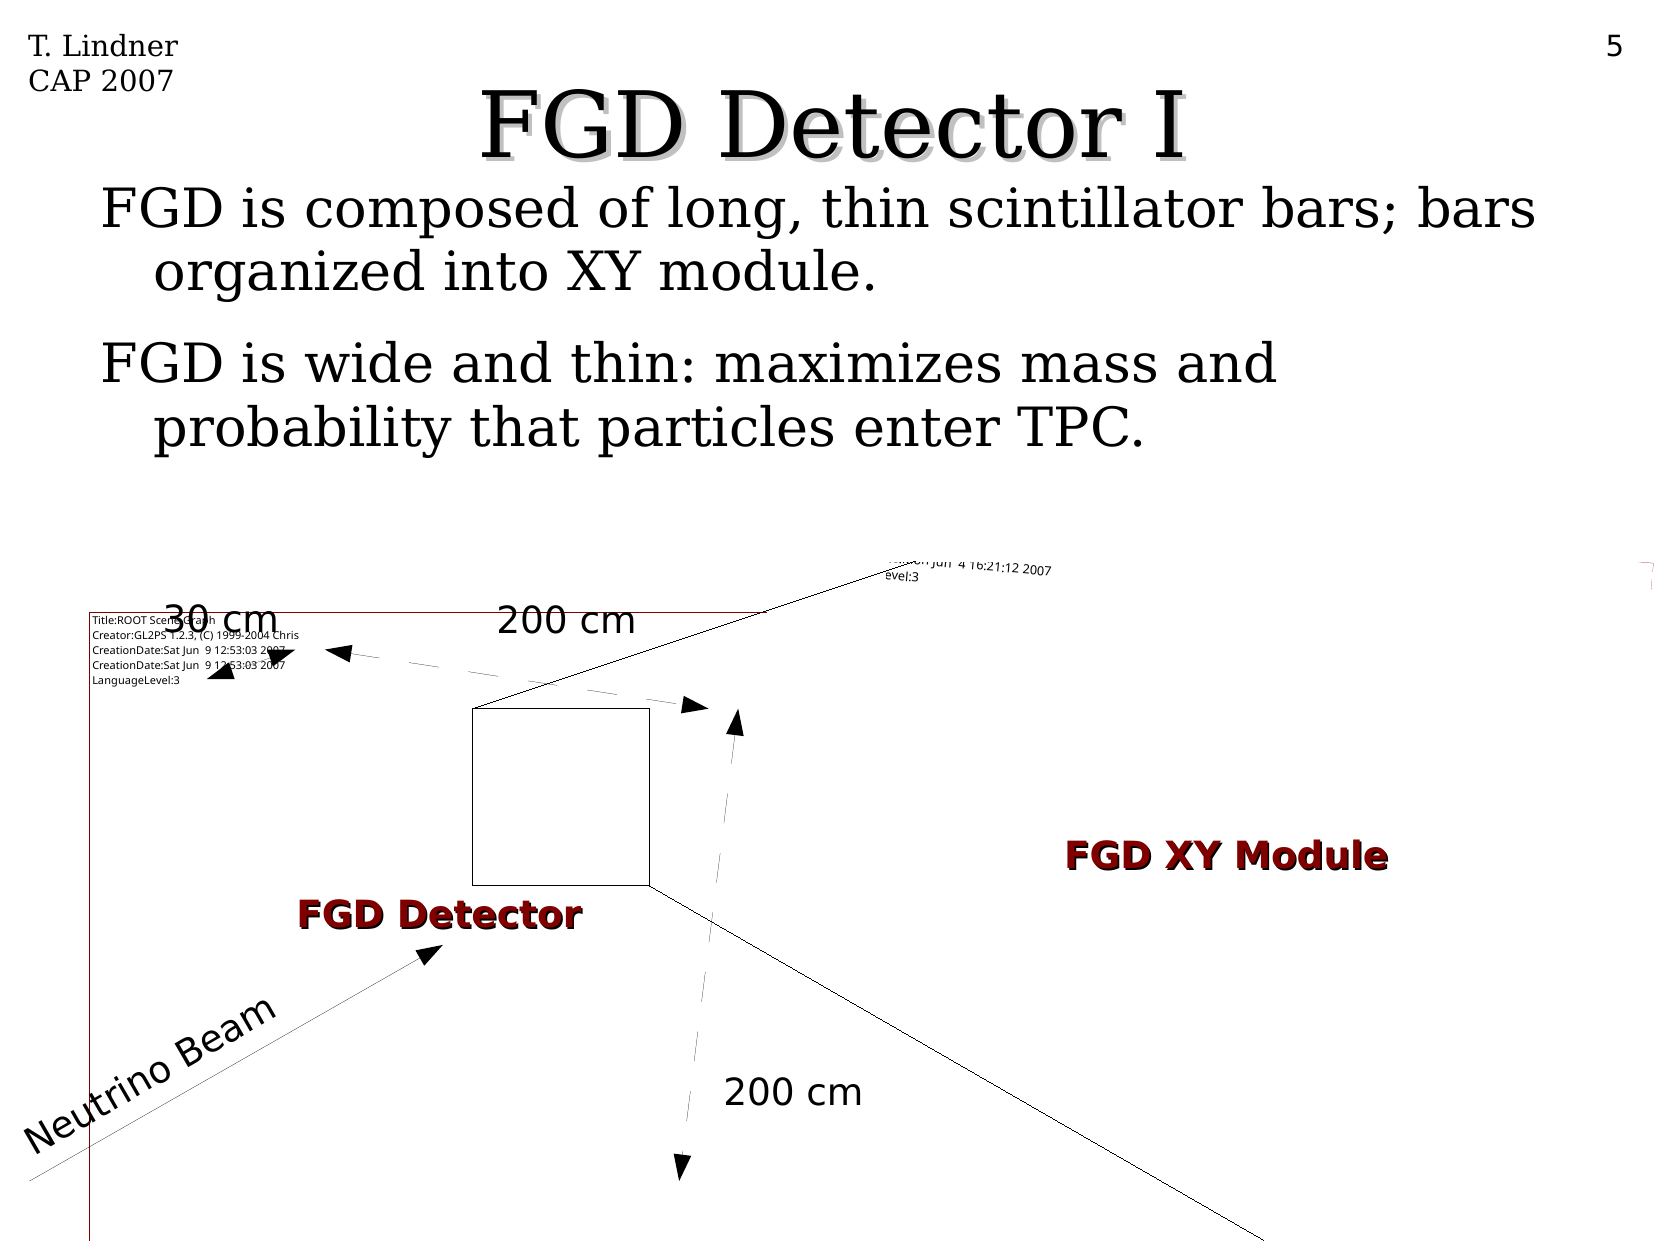

# FGD Detector I
5
FGD is composed of long, thin scintillator bars; bars organized into XY module.
FGD is wide and thin: maximizes mass and probability that particles enter TPC.
30 cm
200 cm
FGD XY Module
FGD Detector
Neutrino Beam
200 cm